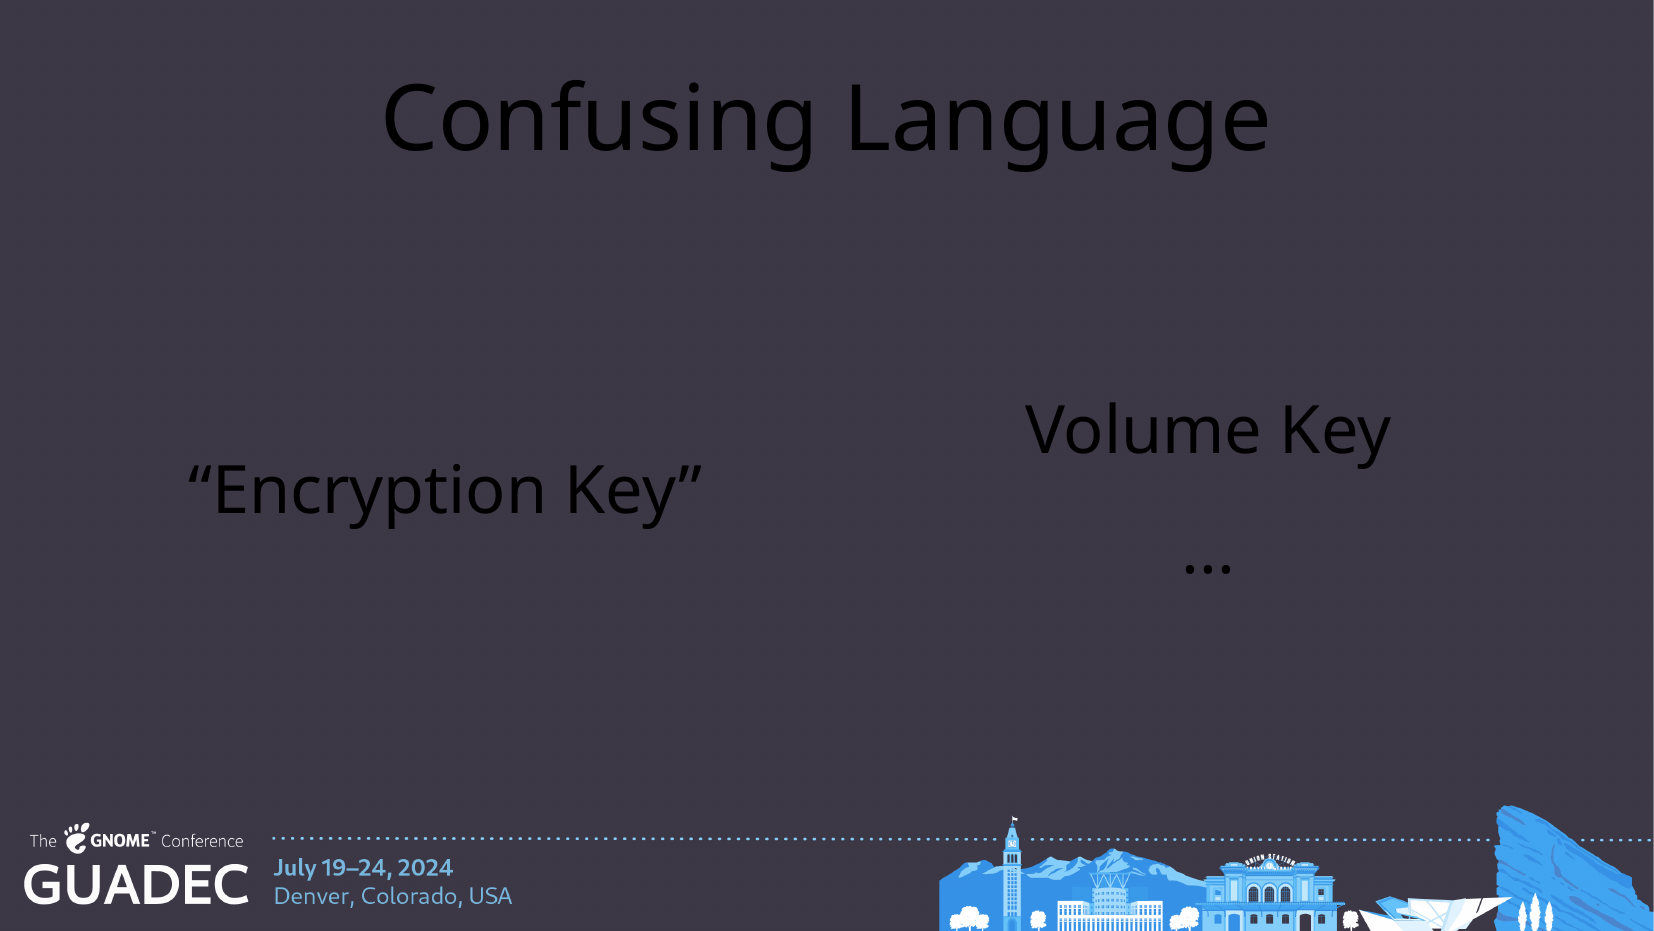

# Confusing Language
“Encryption Key”
Volume Key
...